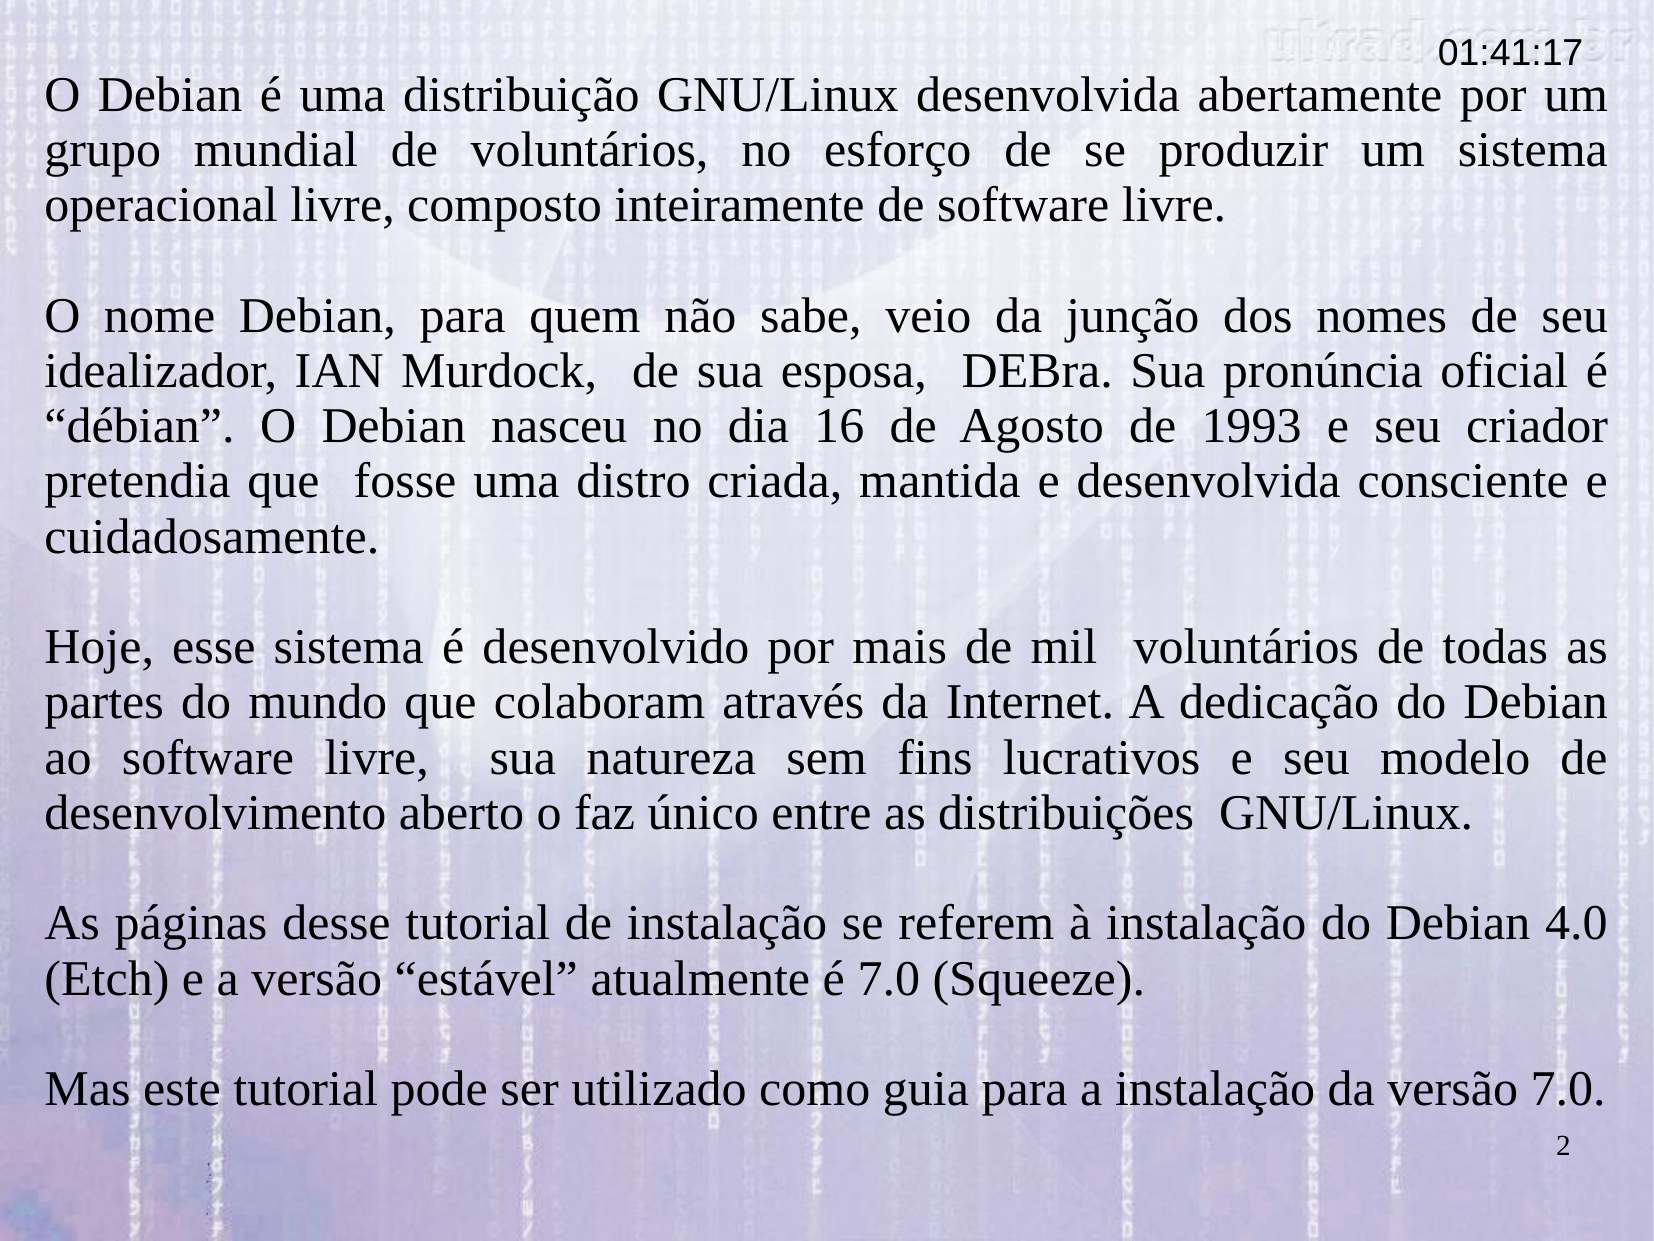

02:59:56
O Debian é uma distribuição GNU/Linux desenvolvida abertamente por um grupo mundial de voluntários, no esforço de se produzir um sistema operacional livre, composto inteiramente de software livre.
O nome Debian, para quem não sabe, veio da junção dos nomes de seu idealizador, IAN Murdock, de sua esposa, DEBra. Sua pronúncia oficial é “débian”. O Debian nasceu no dia 16 de Agosto de 1993 e seu criador pretendia que fosse uma distro criada, mantida e desenvolvida consciente e cuidadosamente.
Hoje, esse sistema é desenvolvido por mais de mil voluntários de todas as partes do mundo que colaboram através da Internet. A dedicação do Debian ao software livre, sua natureza sem fins lucrativos e seu modelo de desenvolvimento aberto o faz único entre as distribuições GNU/Linux.
As páginas desse tutorial de instalação se referem à instalação do Debian 4.0 (Etch) e a versão “estável” atualmente é 7.0 (Squeeze).
Mas este tutorial pode ser utilizado como guia para a instalação da versão 7.0.
2